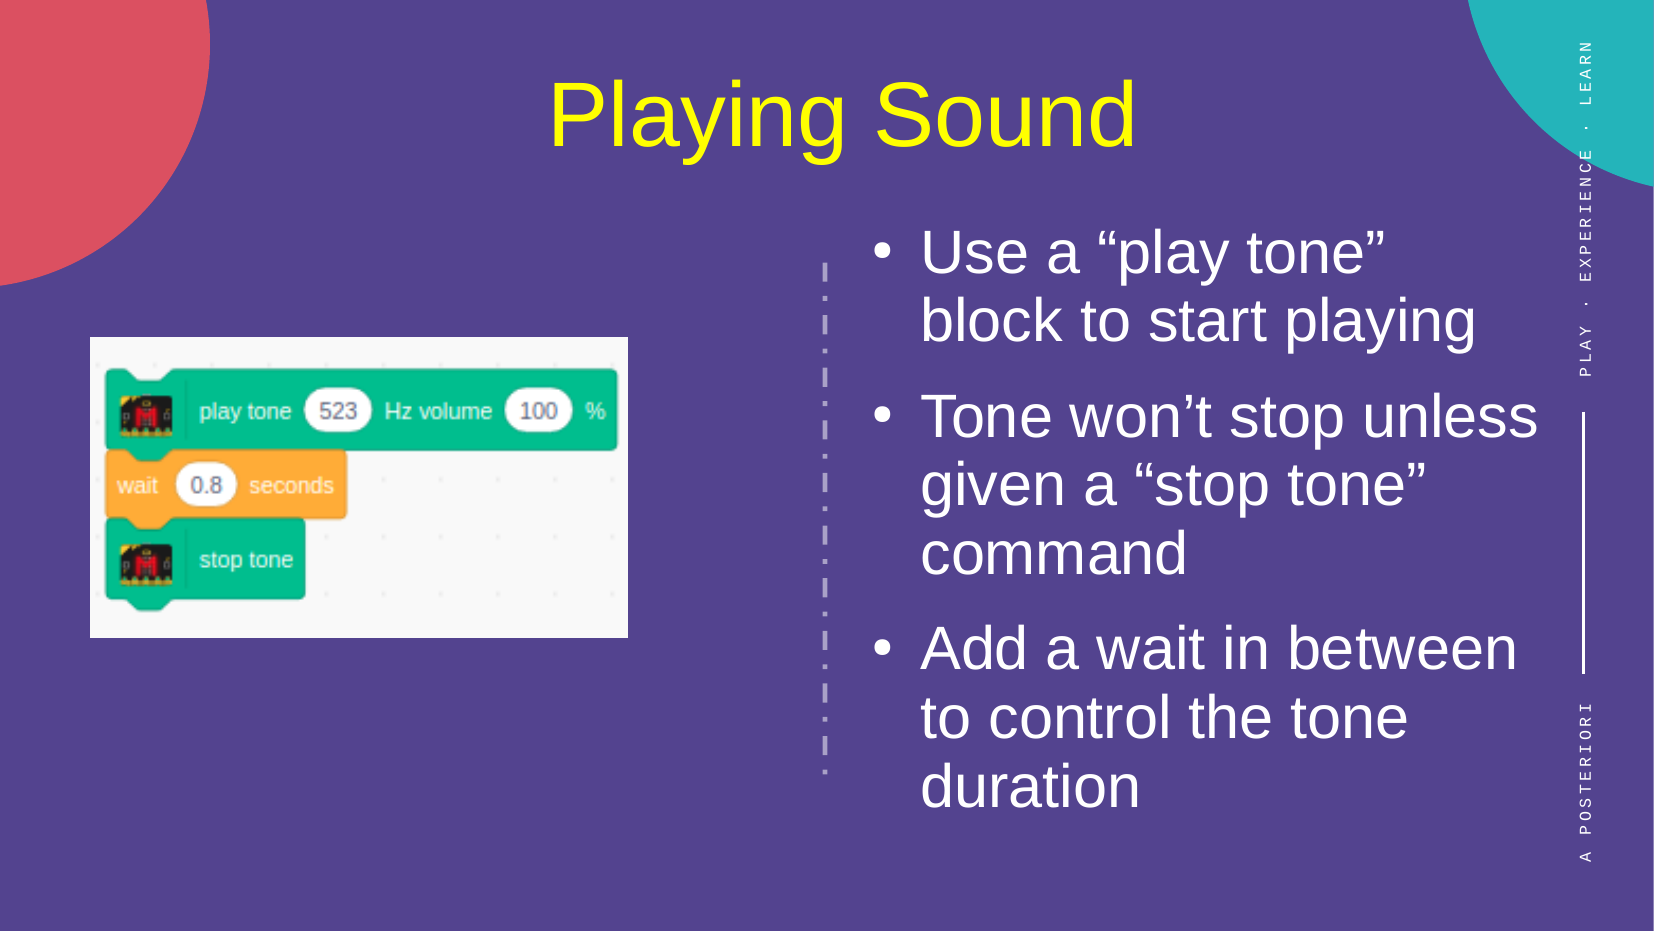

# Playing Sound
Use a “play tone” block to start playing
Tone won’t stop unless given a “stop tone” command
Add a wait in between to control the tone duration